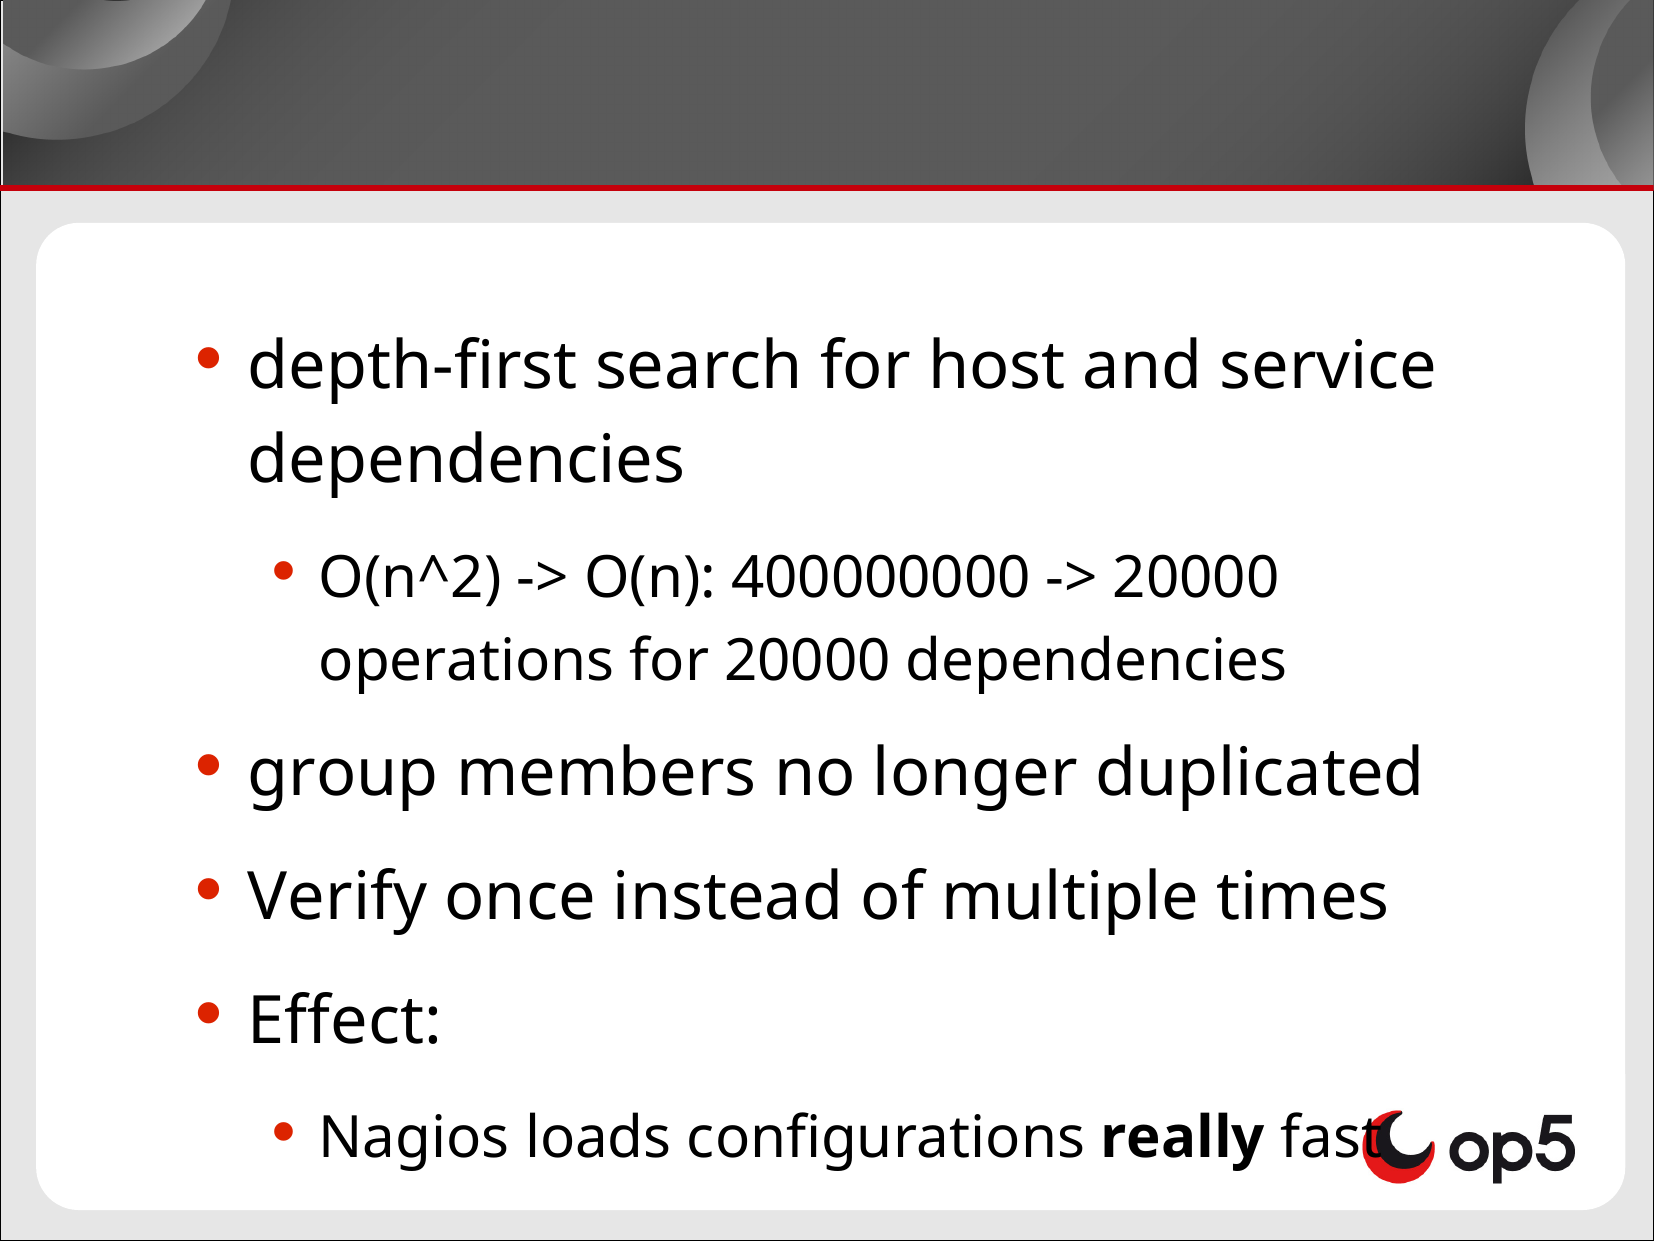

#
depth-first search for host and service dependencies
O(n^2) -> O(n): 400000000 -> 20000 operations for 20000 dependencies
group members no longer duplicated
Verify once instead of multiple times
Effect:
Nagios loads configurations really fast